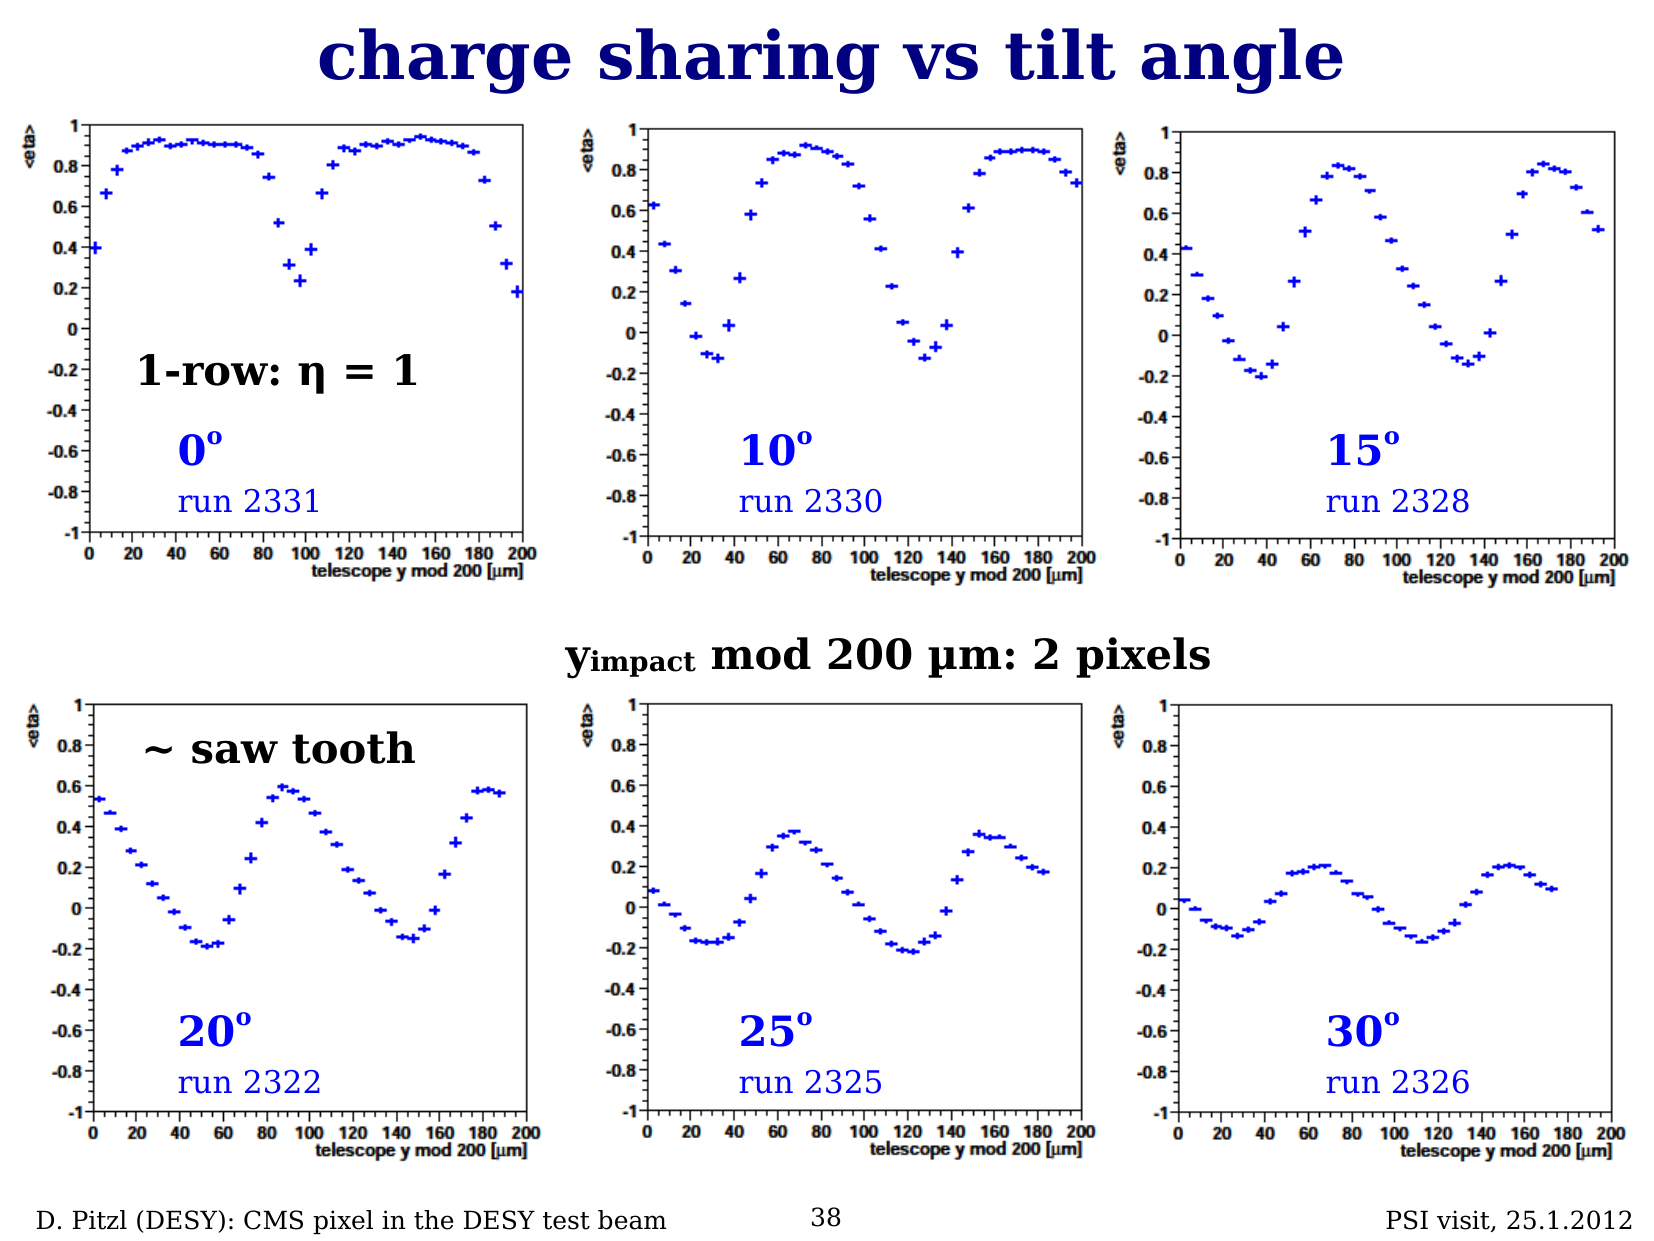

# charge sharing vs tilt angle
1-row: η = 1
0o
run 2331
10o
run 2330
15o
run 2328
yimpact mod 200 µm: 2 pixels
~ saw tooth
20o
run 2322
25o
run 2325
30o
run 2326